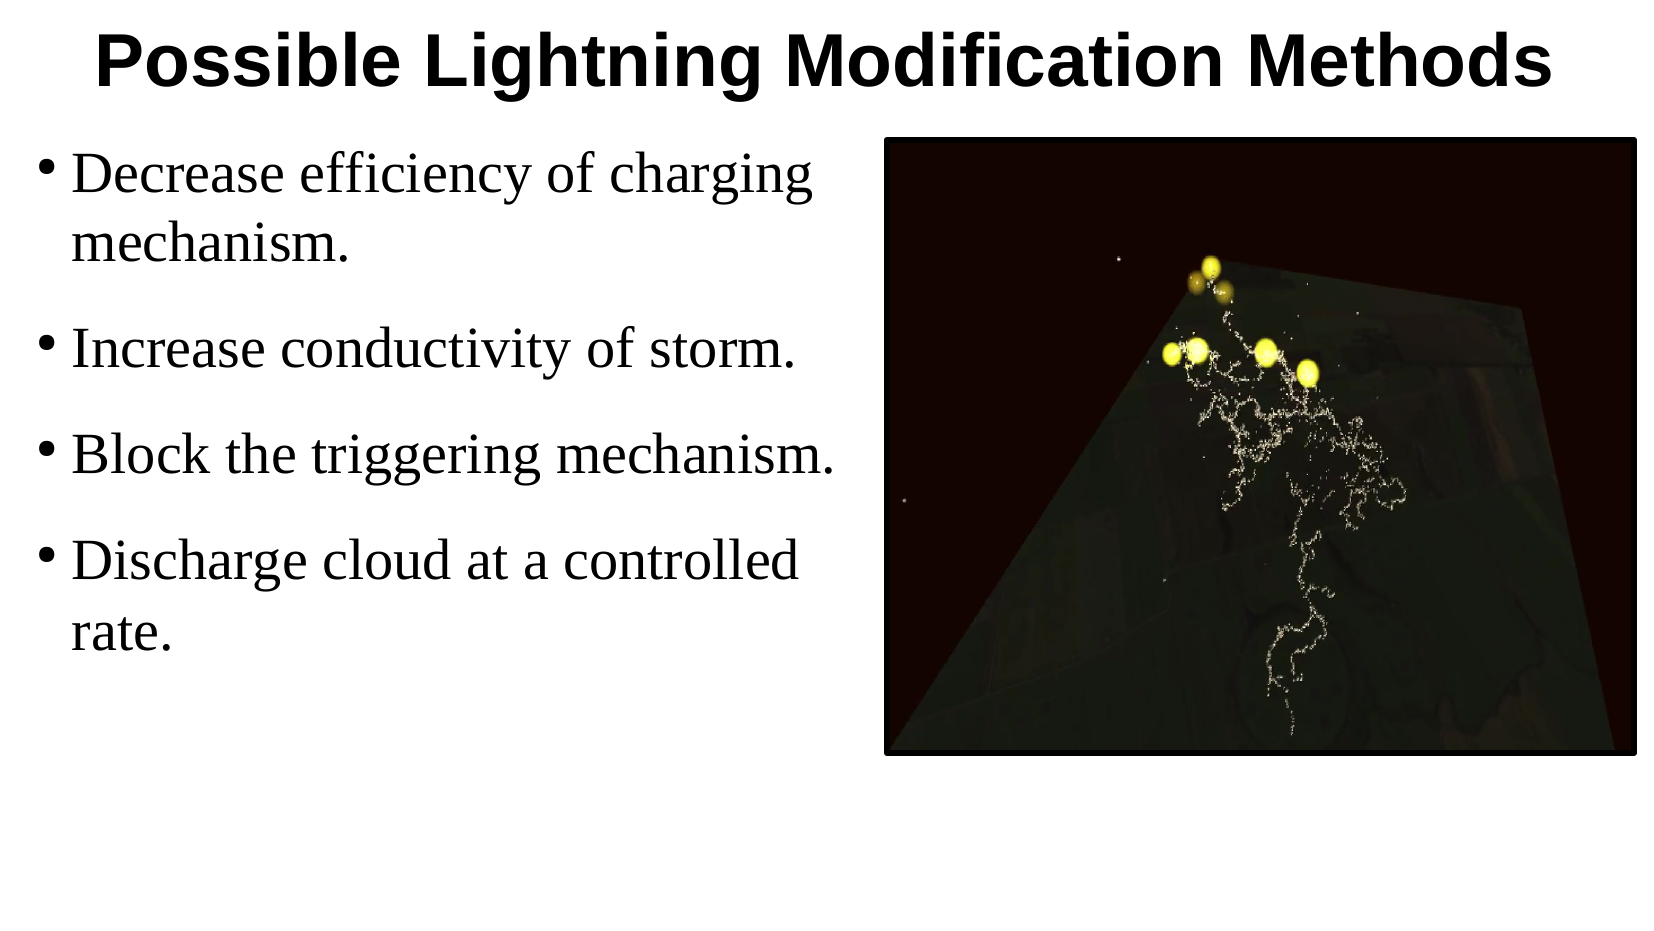

# Possible Lightning Modification Methods
Decrease efficiency of charging mechanism.
Increase conductivity of storm.
Block the triggering mechanism.
Discharge cloud at a controlled rate.